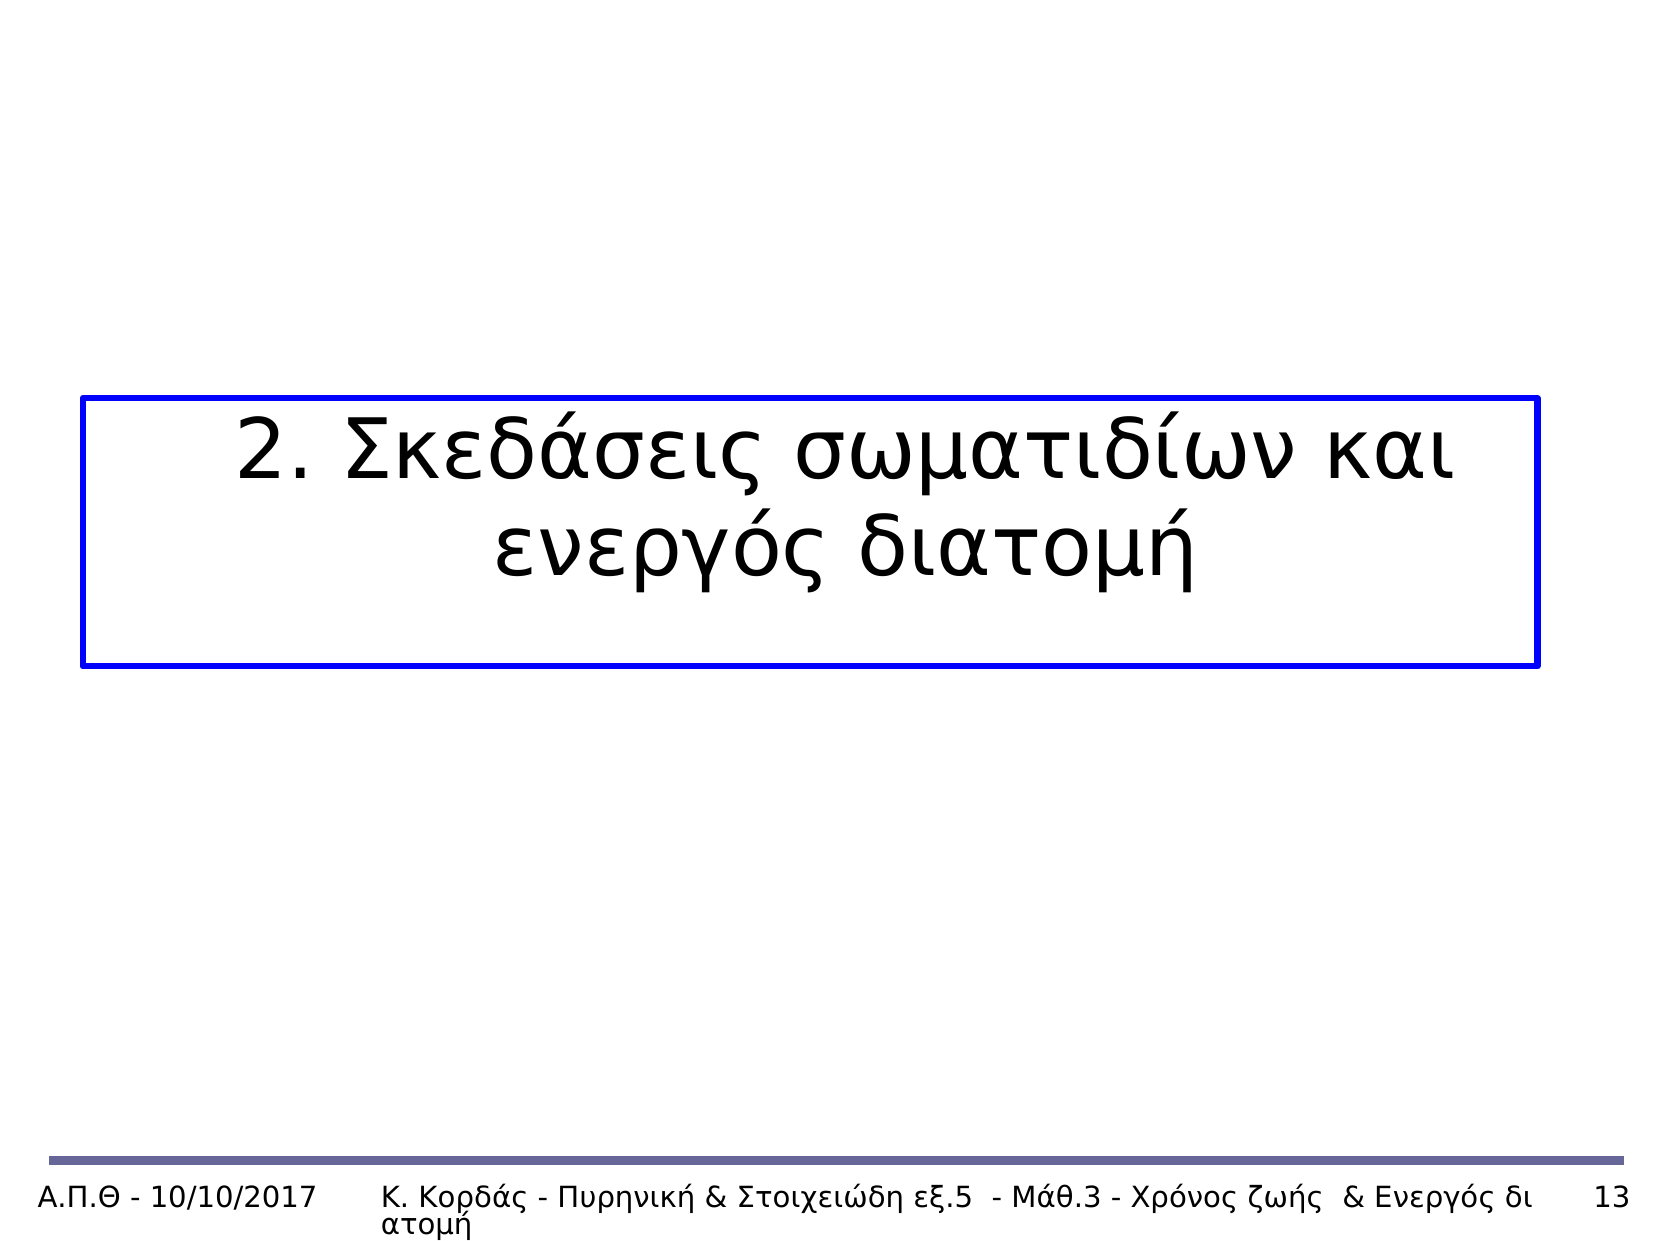

# 2. Σκεδάσεις σωματιδίων και ενεργός διατομή
Α.Π.Θ - 10/10/2017
Κ. Κορδάς - Πυρηνική & Στοιχειώδη εξ.5 - Μάθ.3 - Χρόνος ζωής & Ενεργός διατομή
13